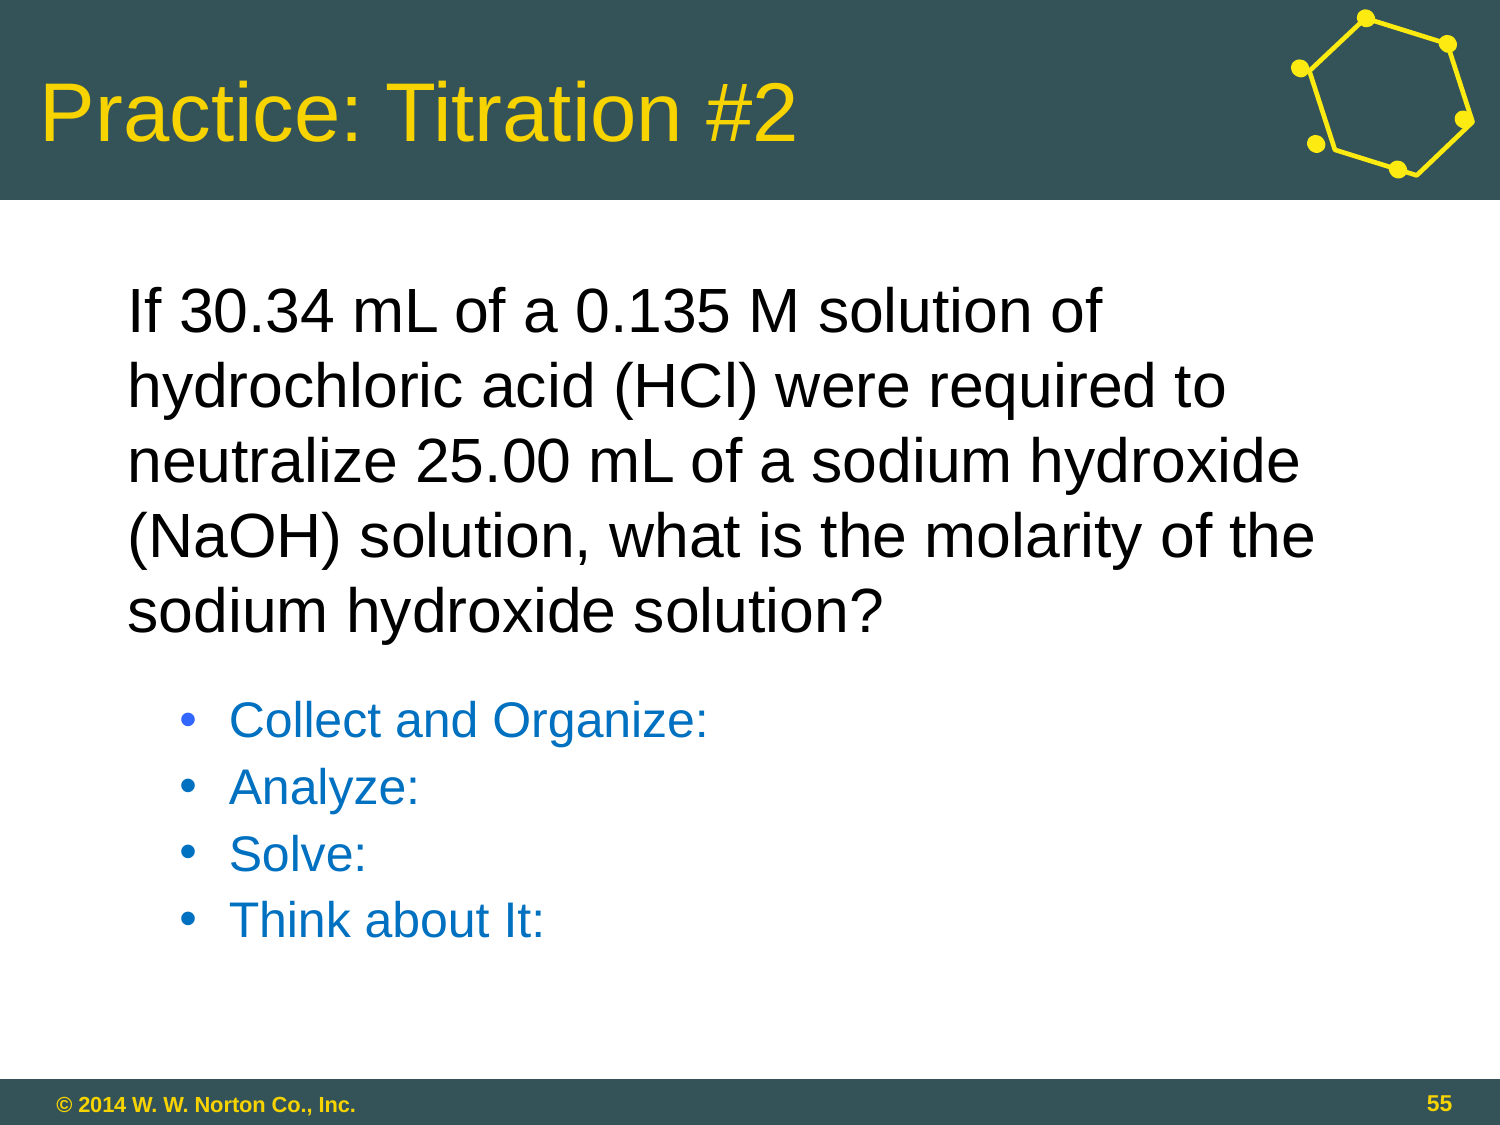

Practice: Titration #2
# If 30.34 mL of a 0.135 M solution of hydrochloric acid (HCl) were required to neutralize 25.00 mL of a sodium hydroxide (NaOH) solution, what is the molarity of the sodium hydroxide solution?
 Collect and Organize:
 Analyze:
 Solve:
 Think about It: